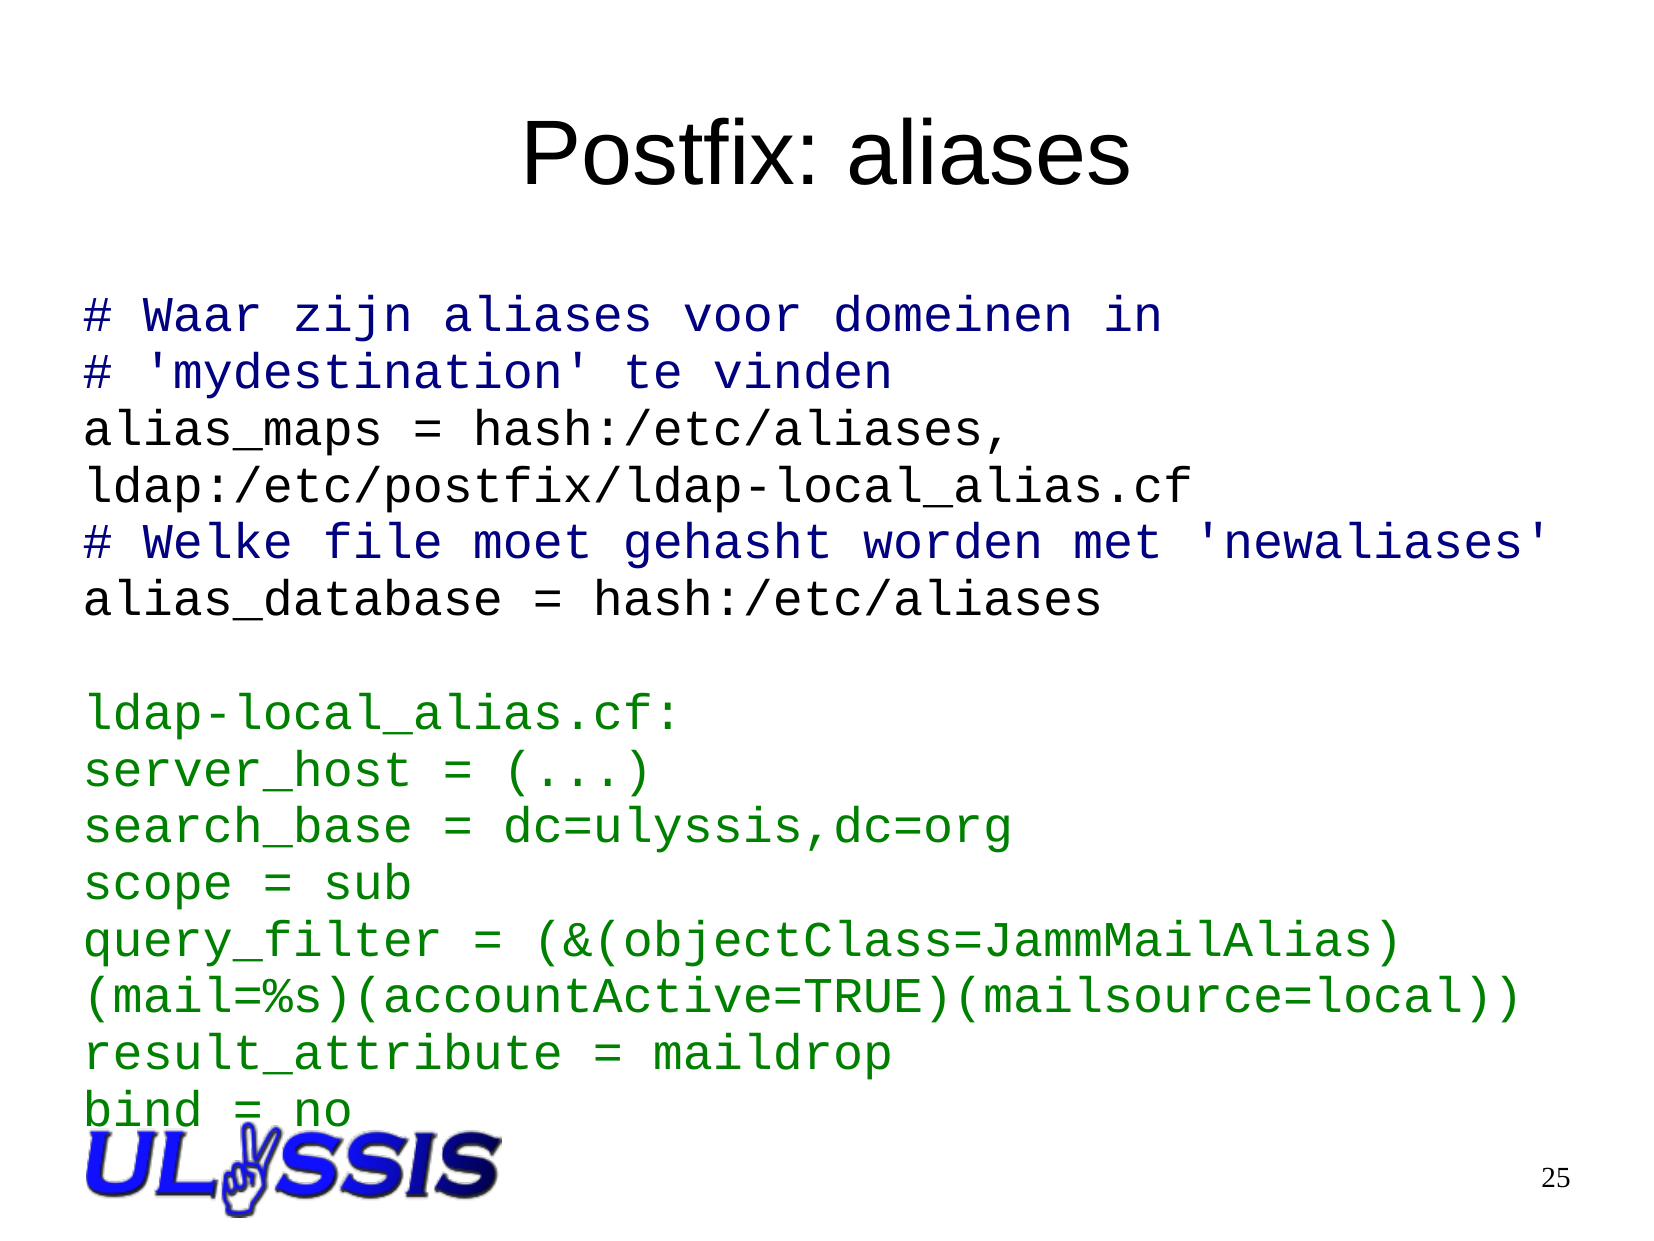

# Postfix: aliases
# Waar zijn aliases voor domeinen in
# 'mydestination' te vinden
alias_maps = hash:/etc/aliases, ldap:/etc/postfix/ldap-local_alias.cf
# Welke file moet gehasht worden met 'newaliases'
alias_database = hash:/etc/aliases
ldap-local_alias.cf:
server_host = (...)
search_base = dc=ulyssis,dc=org
scope = sub
query_filter = (&(objectClass=JammMailAlias)(mail=%s)(accountActive=TRUE)(mailsource=local))
result_attribute = maildrop
bind = no
25